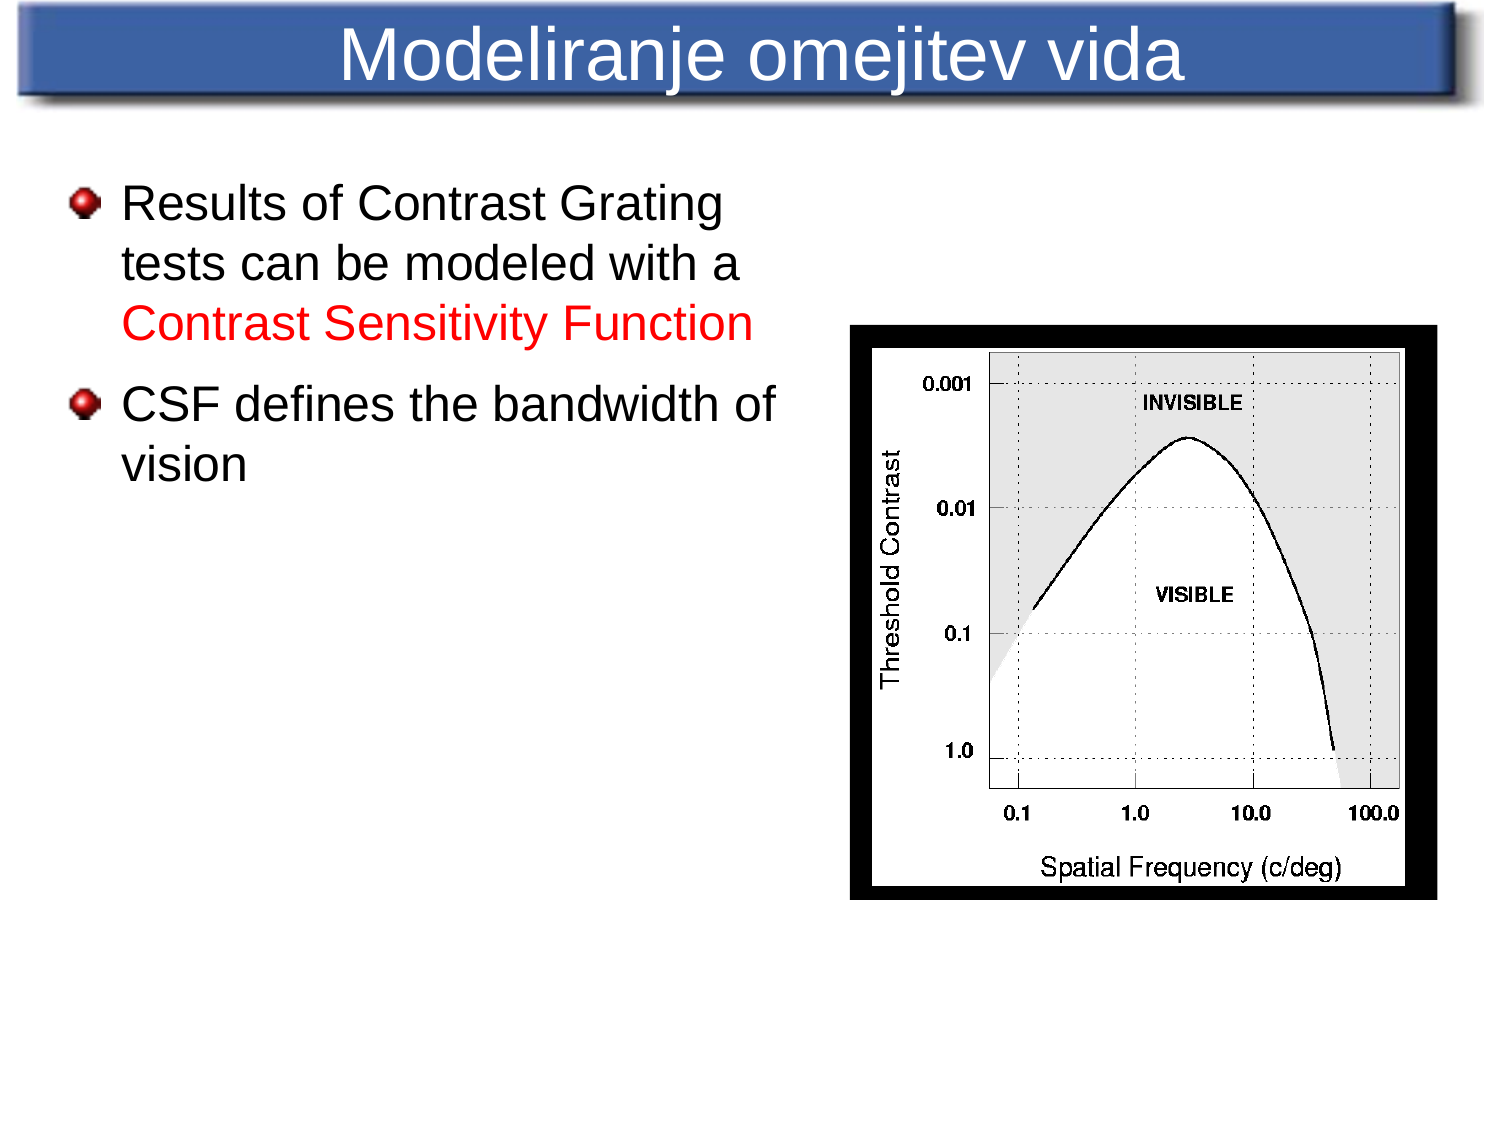

# Modeliranje omejitev vida
Results of Contrast Grating tests can be modeled with a Contrast Sensitivity Function
CSF defines the bandwidth of vision